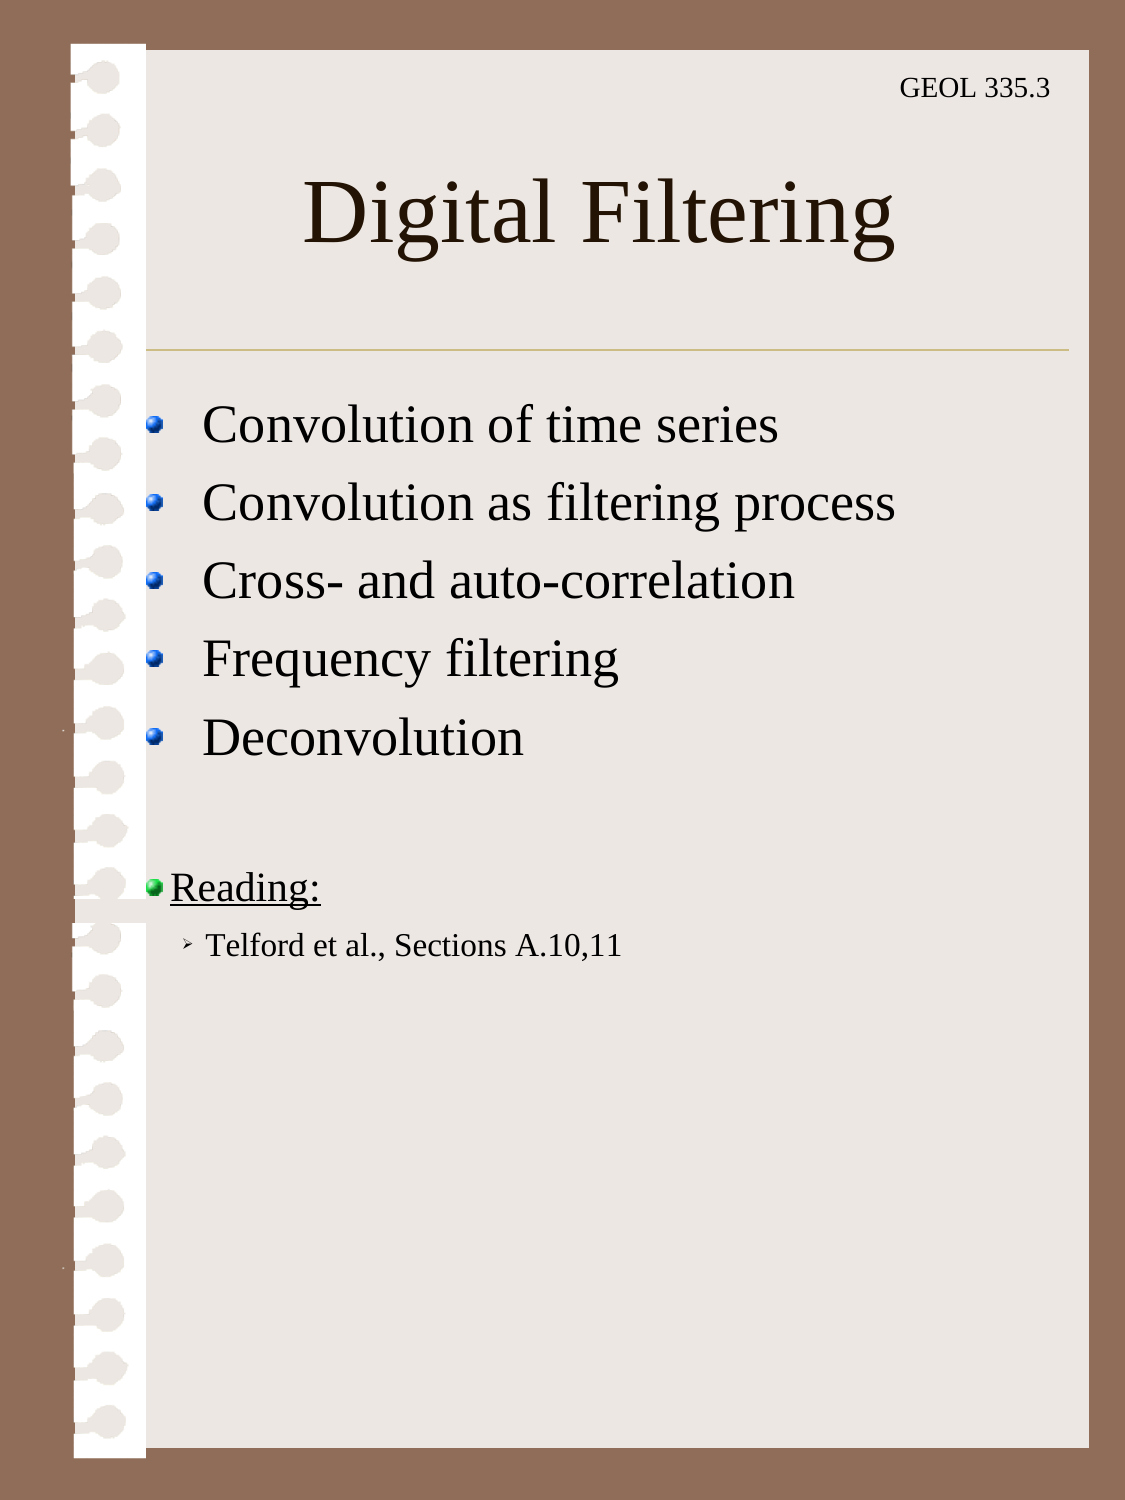

# Digital Filtering
Convolution of time series
Convolution as filtering process
Cross- and auto-correlation
Frequency filtering
Deconvolution
Reading:
Telford et al., Sections A.10,11